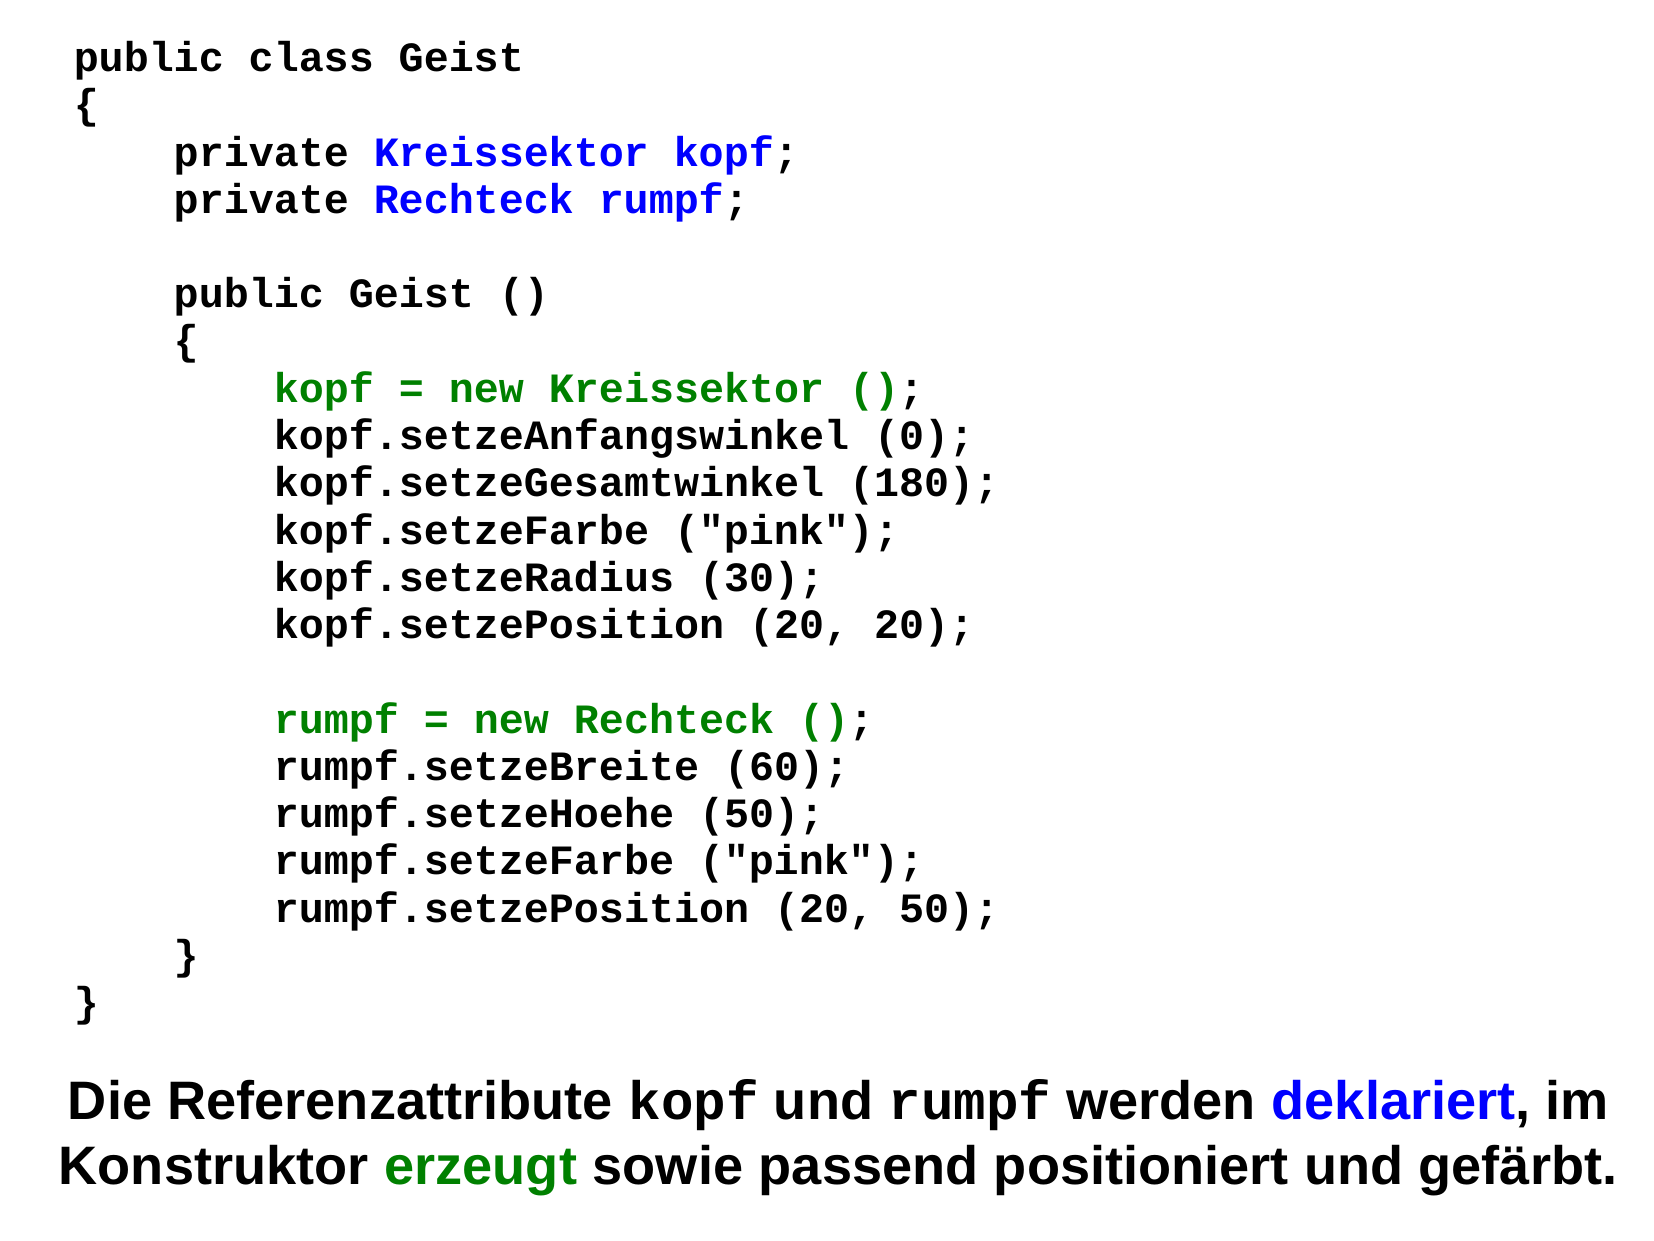

public class Geist
{
 private Kreissektor kopf;
 private Rechteck rumpf;
 public Geist ()
 {
 kopf = new Kreissektor ();
 kopf.setzeAnfangswinkel (0);
 kopf.setzeGesamtwinkel (180);
 kopf.setzeFarbe ("pink");
 kopf.setzeRadius (30);
 kopf.setzePosition (20, 20);
 rumpf = new Rechteck ();
 rumpf.setzeBreite (60);
 rumpf.setzeHoehe (50);
 rumpf.setzeFarbe ("pink");
 rumpf.setzePosition (20, 50);
 }
}
Die Referenzattribute kopf und rumpf werden deklariert, im Konstruktor erzeugt sowie passend positioniert und gefärbt.